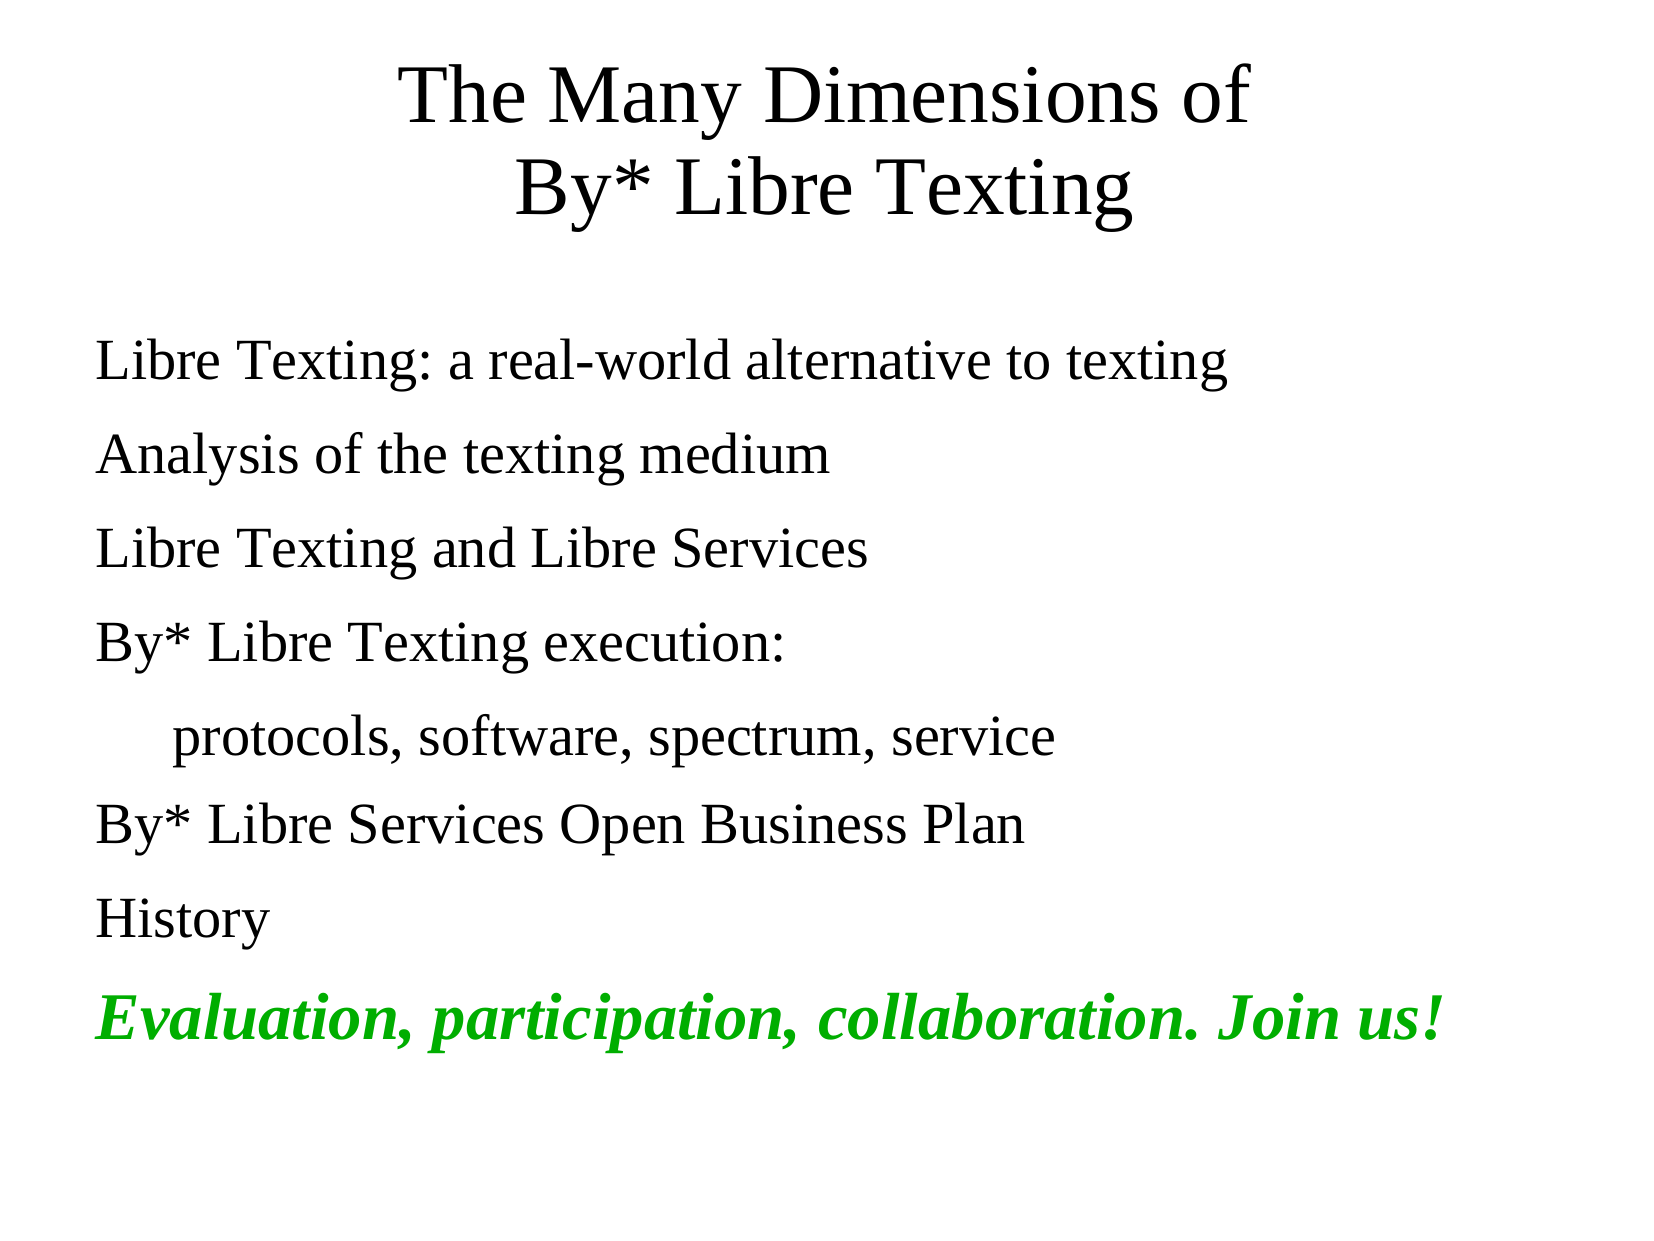

# The Many Dimensions of By* Libre Texting
Libre Texting: a real-world alternative to texting
Analysis of the texting medium
Libre Texting and Libre Services
By* Libre Texting execution:
protocols, software, spectrum, service
By* Libre Services Open Business Plan
History
Evaluation, participation, collaboration. Join us!